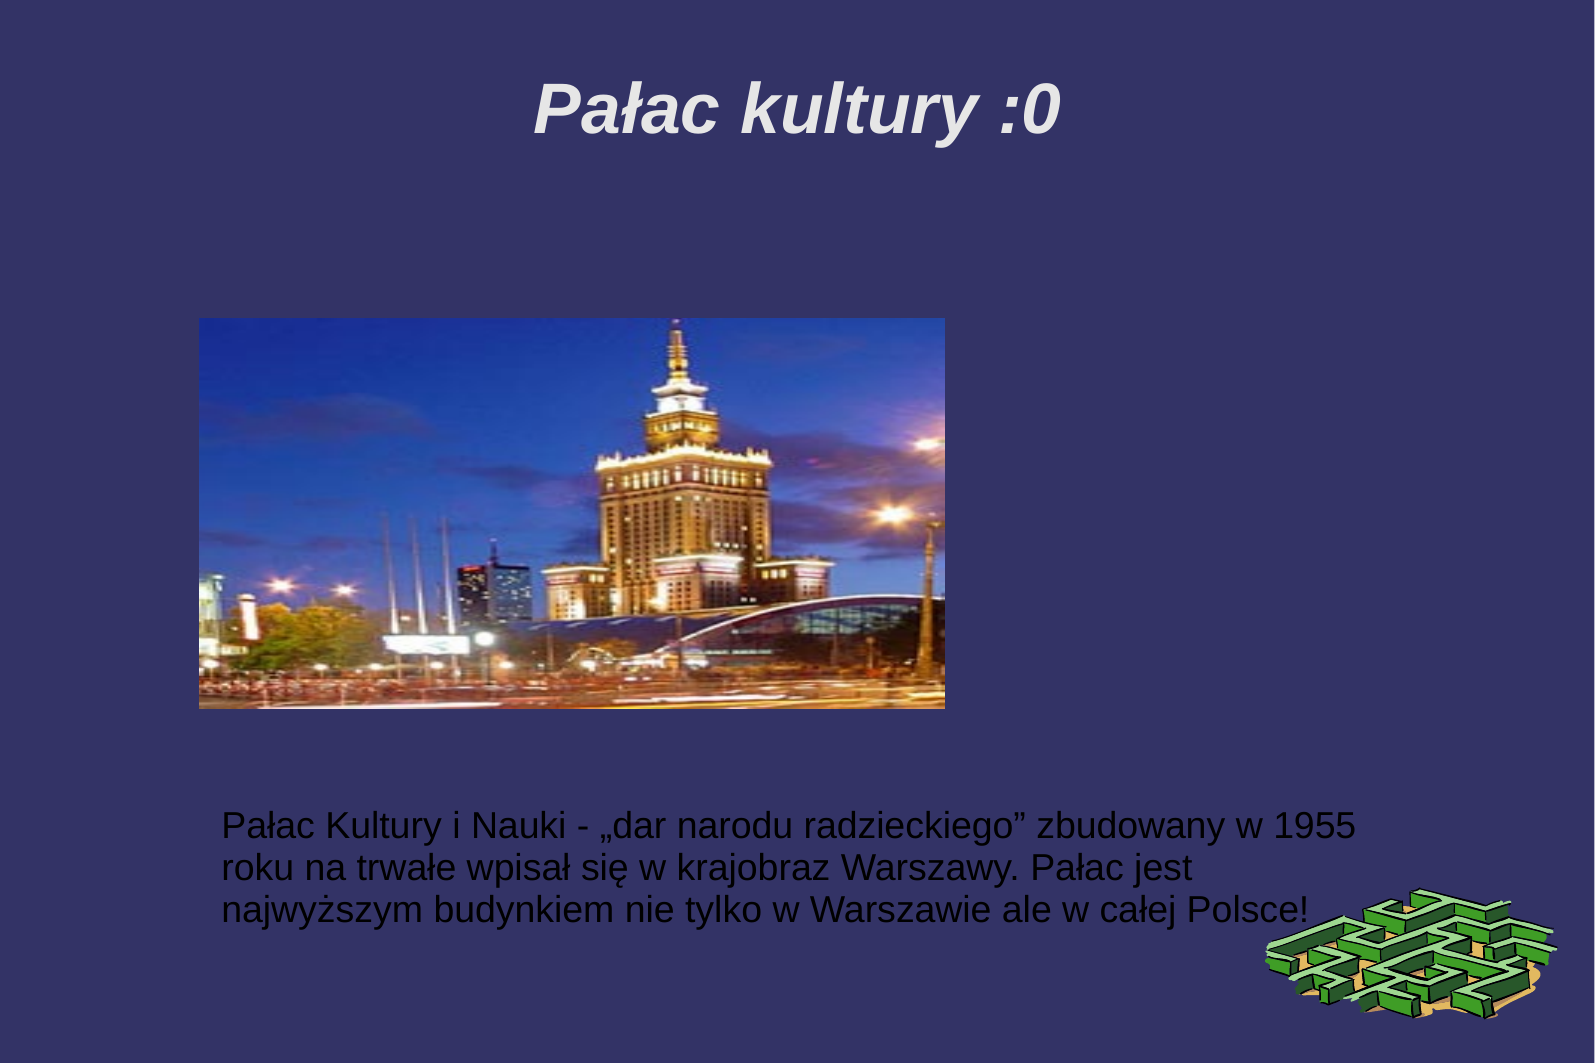

# Pałac kultury :0
Pałac Kultury i Nauki - „dar narodu radzieckiego” zbudowany w 1955 roku na trwałe wpisał się w krajobraz Warszawy. Pałac jest najwyższym budynkiem nie tylko w Warszawie ale w całej Polsce!